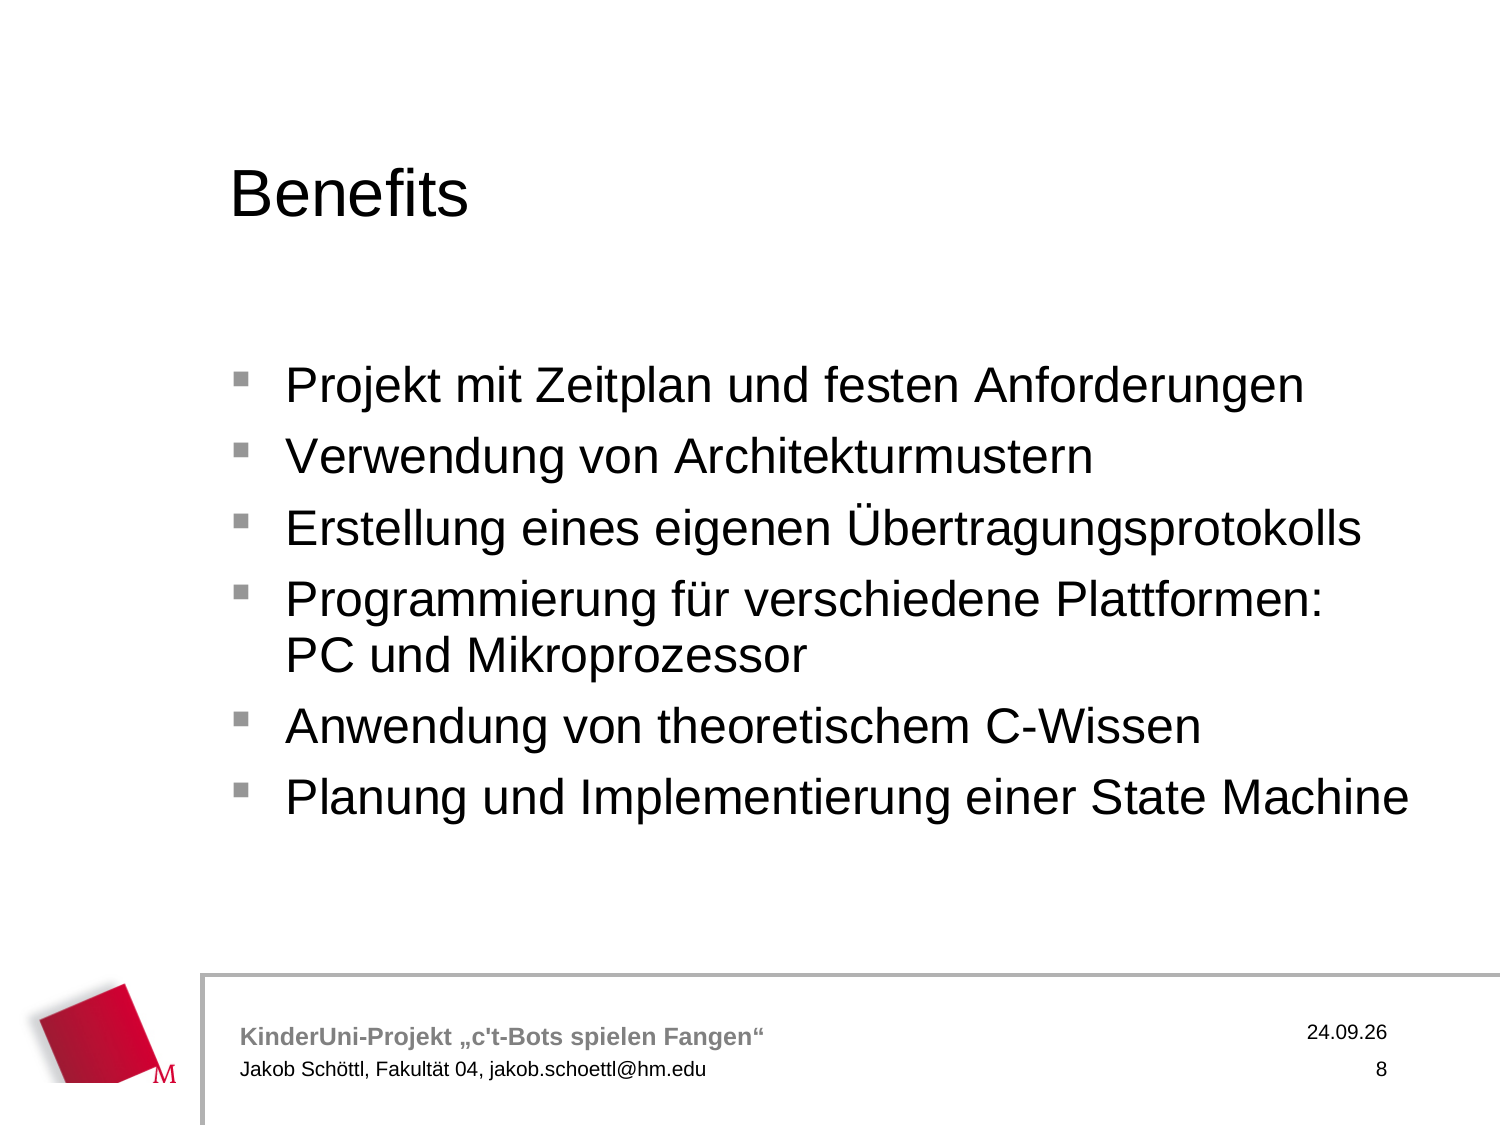

Benefits
# Projekt mit Zeitplan und festen Anforderungen
Verwendung von Architekturmustern
Erstellung eines eigenen Übertragungsprotokolls
Programmierung für verschiedene Plattformen:
PC und Mikroprozessor
Anwendung von theoretischem C-Wissen
Planung und Implementierung einer State Machine
8
Prof. Dr. Mustername, Fakultät 33, xyz@hm.edu